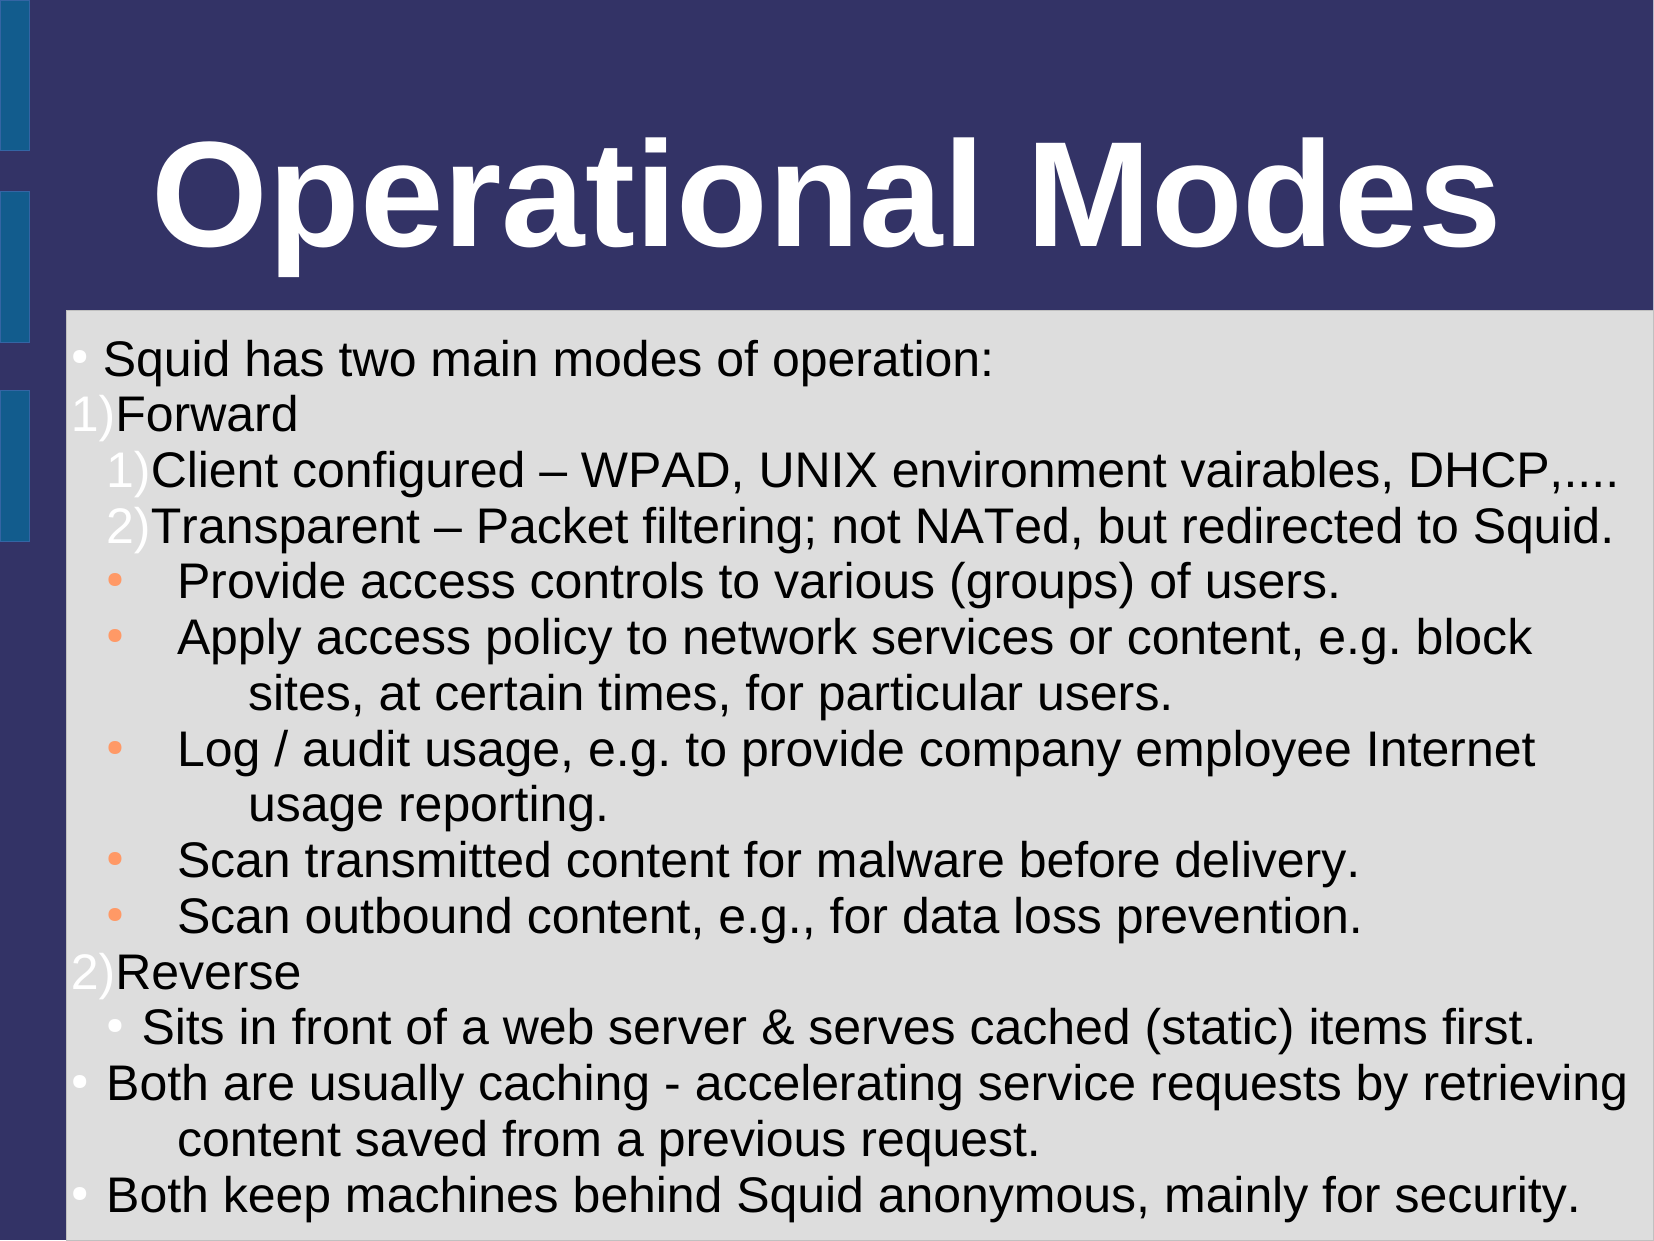

Operational Modes
# Squid has two main modes of operation:
Forward
Client configured – WPAD, UNIX environment vairables, DHCP,....
Transparent – Packet filtering; not NATed, but redirected to Squid.
Provide access controls to various (groups) of users.
Apply access policy to network services or content, e.g. block sites, at certain times, for particular users.
Log / audit usage, e.g. to provide company employee Internet usage reporting.
Scan transmitted content for malware before delivery.
Scan outbound content, e.g., for data loss prevention.
Reverse
Sits in front of a web server & serves cached (static) items first.
Both are usually caching - accelerating service requests by retrieving content saved from a previous request.
Both keep machines behind Squid anonymous, mainly for security.